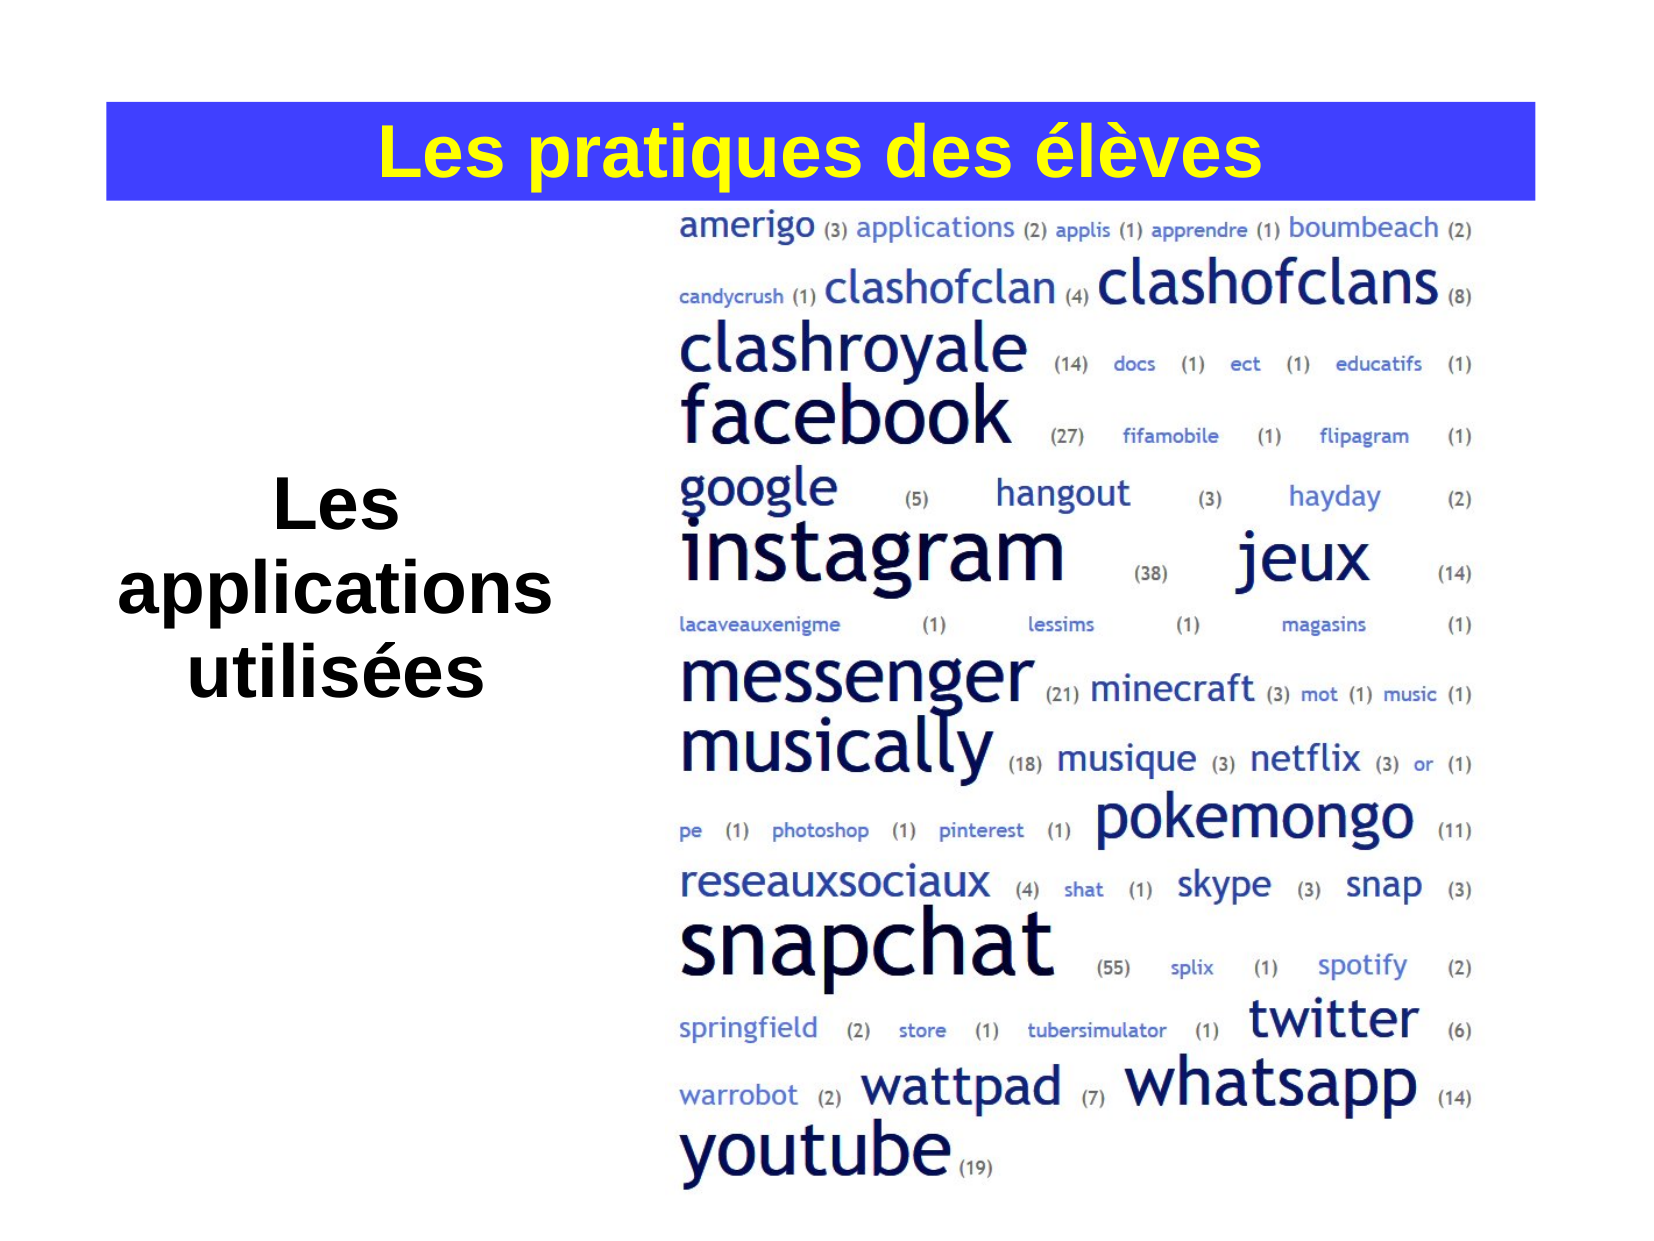

Les pratiques des élèves
Les applications utilisées